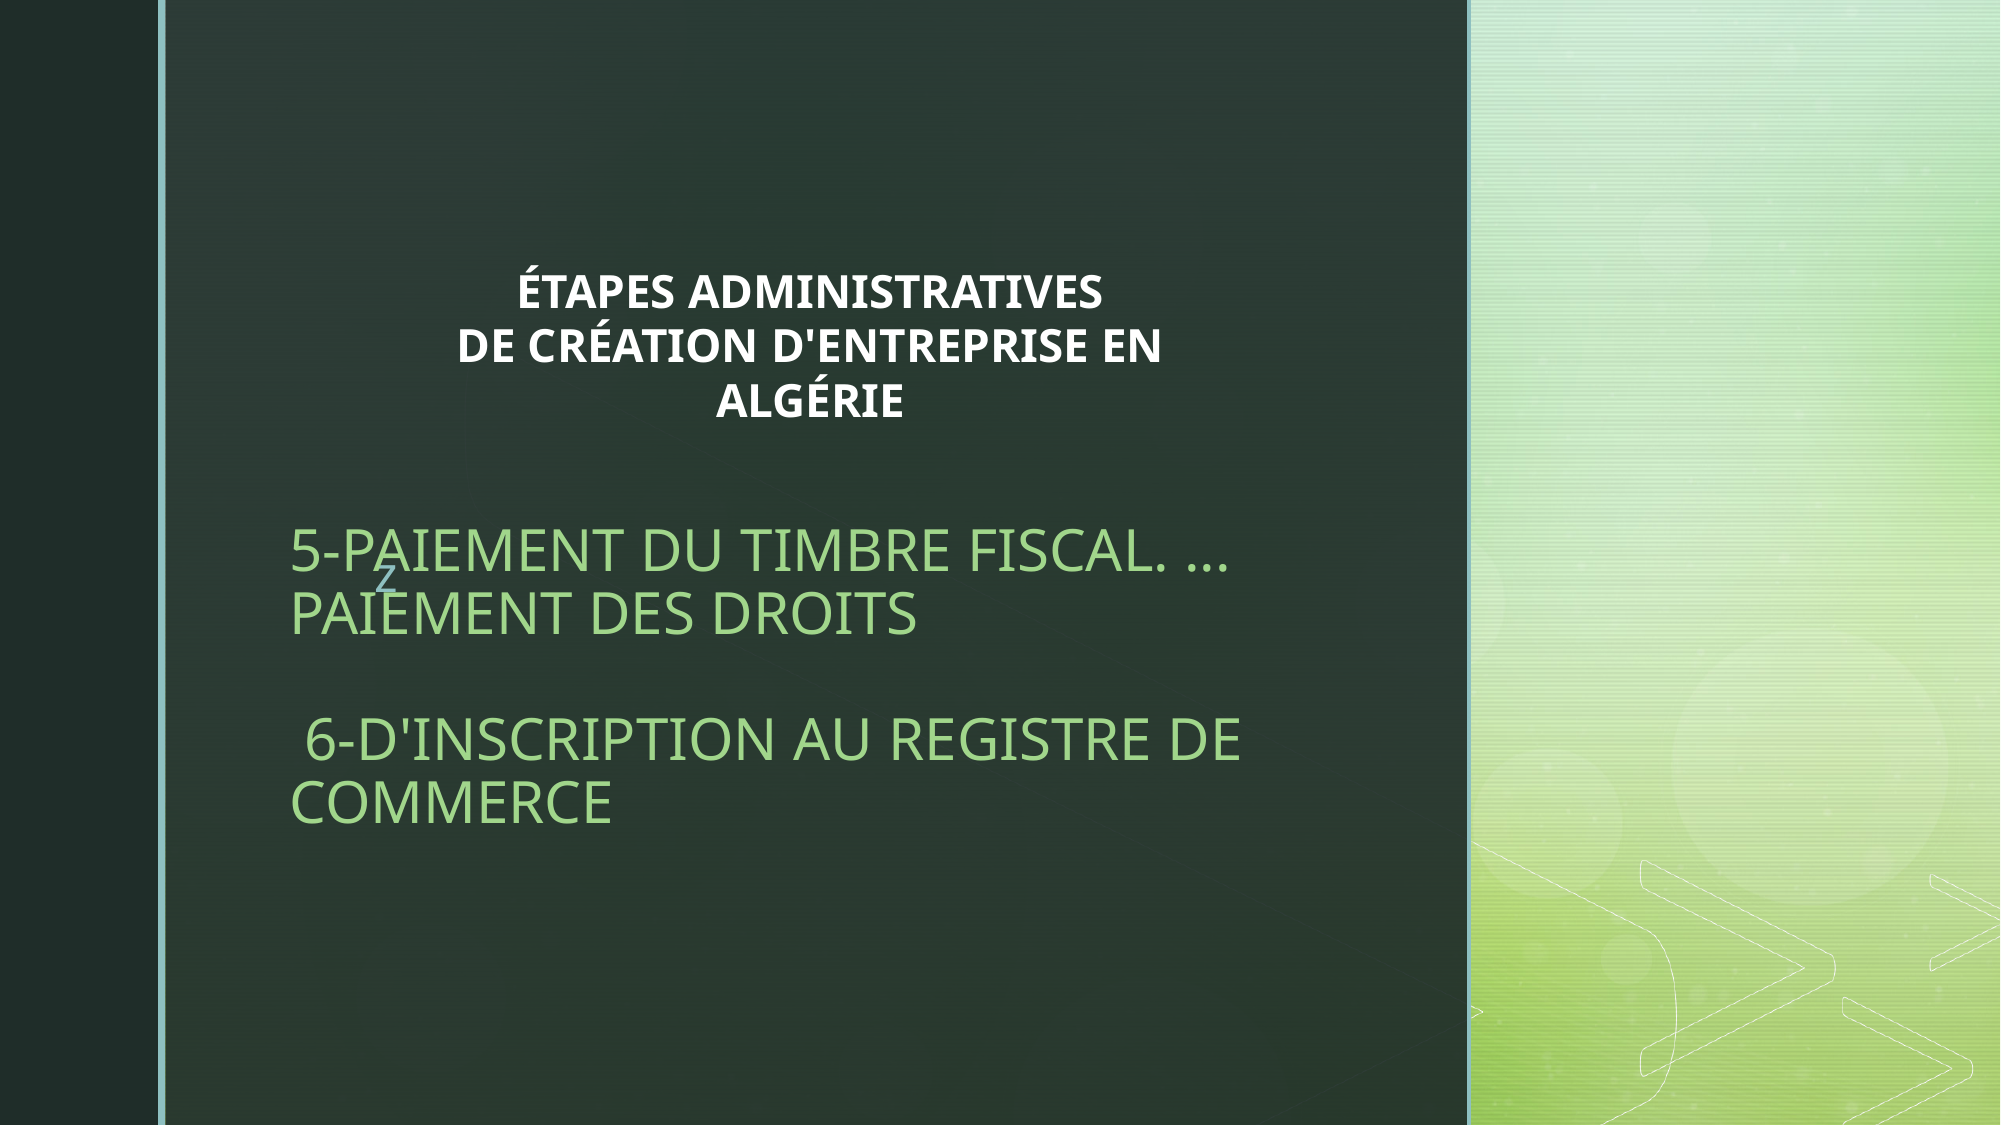

ÉTAPES ADMINISTRATIVES DE CRÉATION D'ENTREPRISE EN ALGÉRIE
# 5-PAIEMENT DU TIMBRE FISCAL. ... PAIEMENT DES DROITS 6-D'INSCRIPTION AU REGISTRE DE COMMERCE